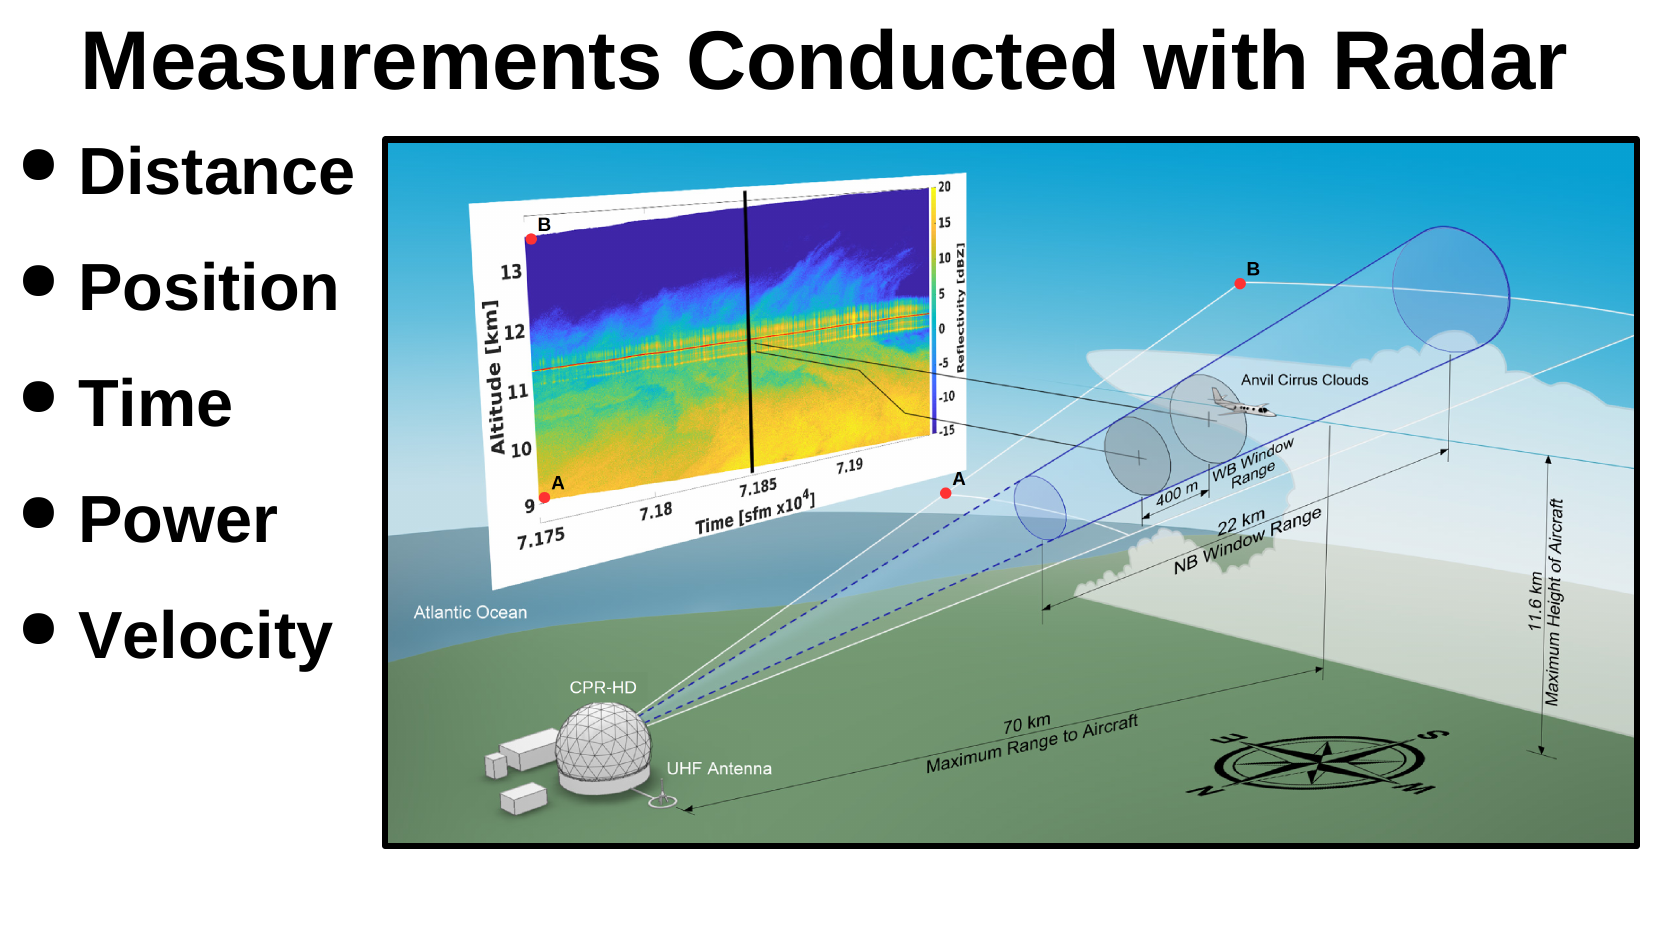

# Measurements Conducted with Radar
 Distance
 Position
 Time
 Power
 Velocity